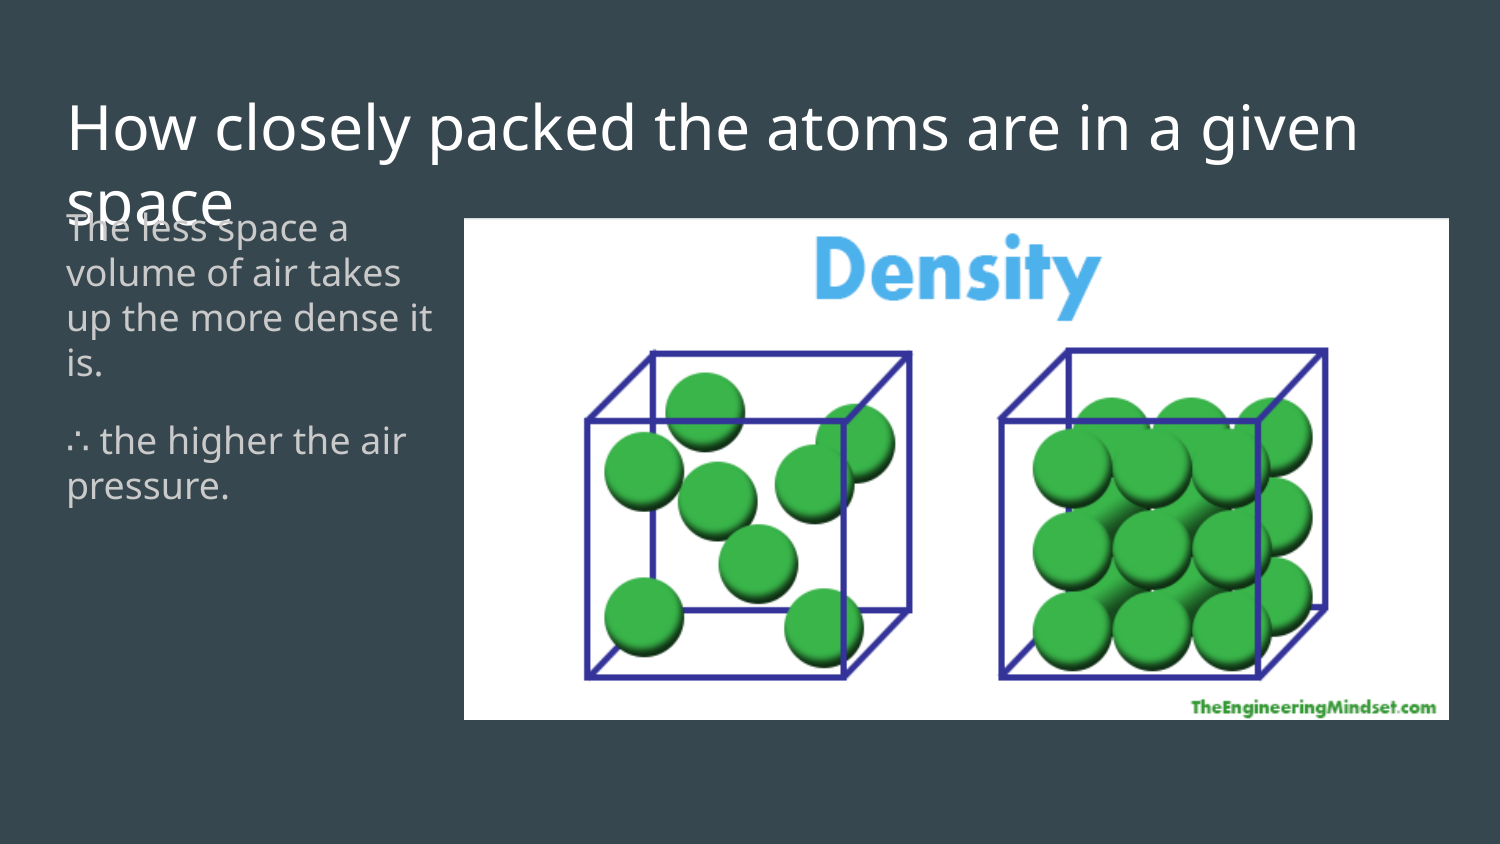

# How closely packed the atoms are in a given space
The less space a volume of air takes up the more dense it is.
∴ the higher the air pressure.